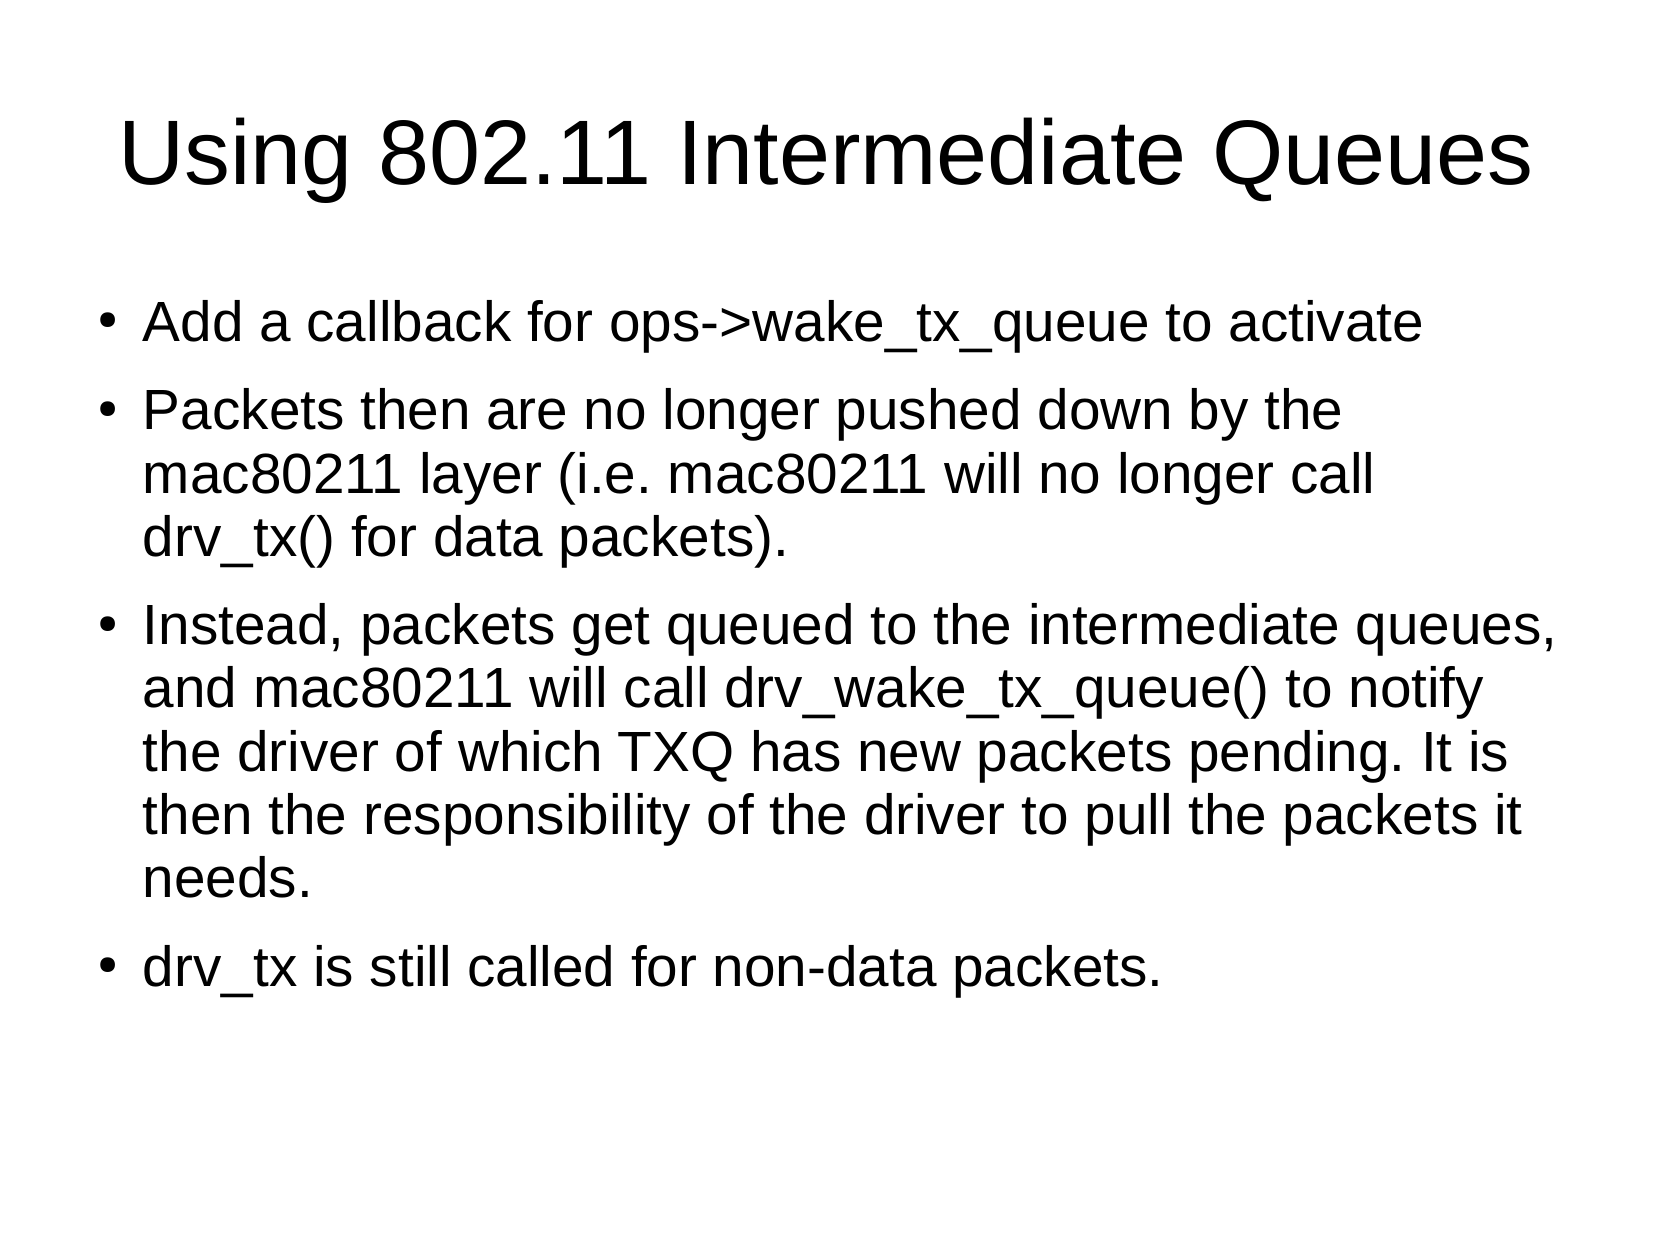

# Using 802.11 Intermediate Queues
Add a callback for ops->wake_tx_queue to activate
Packets then are no longer pushed down by the mac80211 layer (i.e. mac80211 will no longer call drv_tx() for data packets).
Instead, packets get queued to the intermediate queues, and mac80211 will call drv_wake_tx_queue() to notify the driver of which TXQ has new packets pending. It is then the responsibility of the driver to pull the packets it needs.
drv_tx is still called for non-data packets.